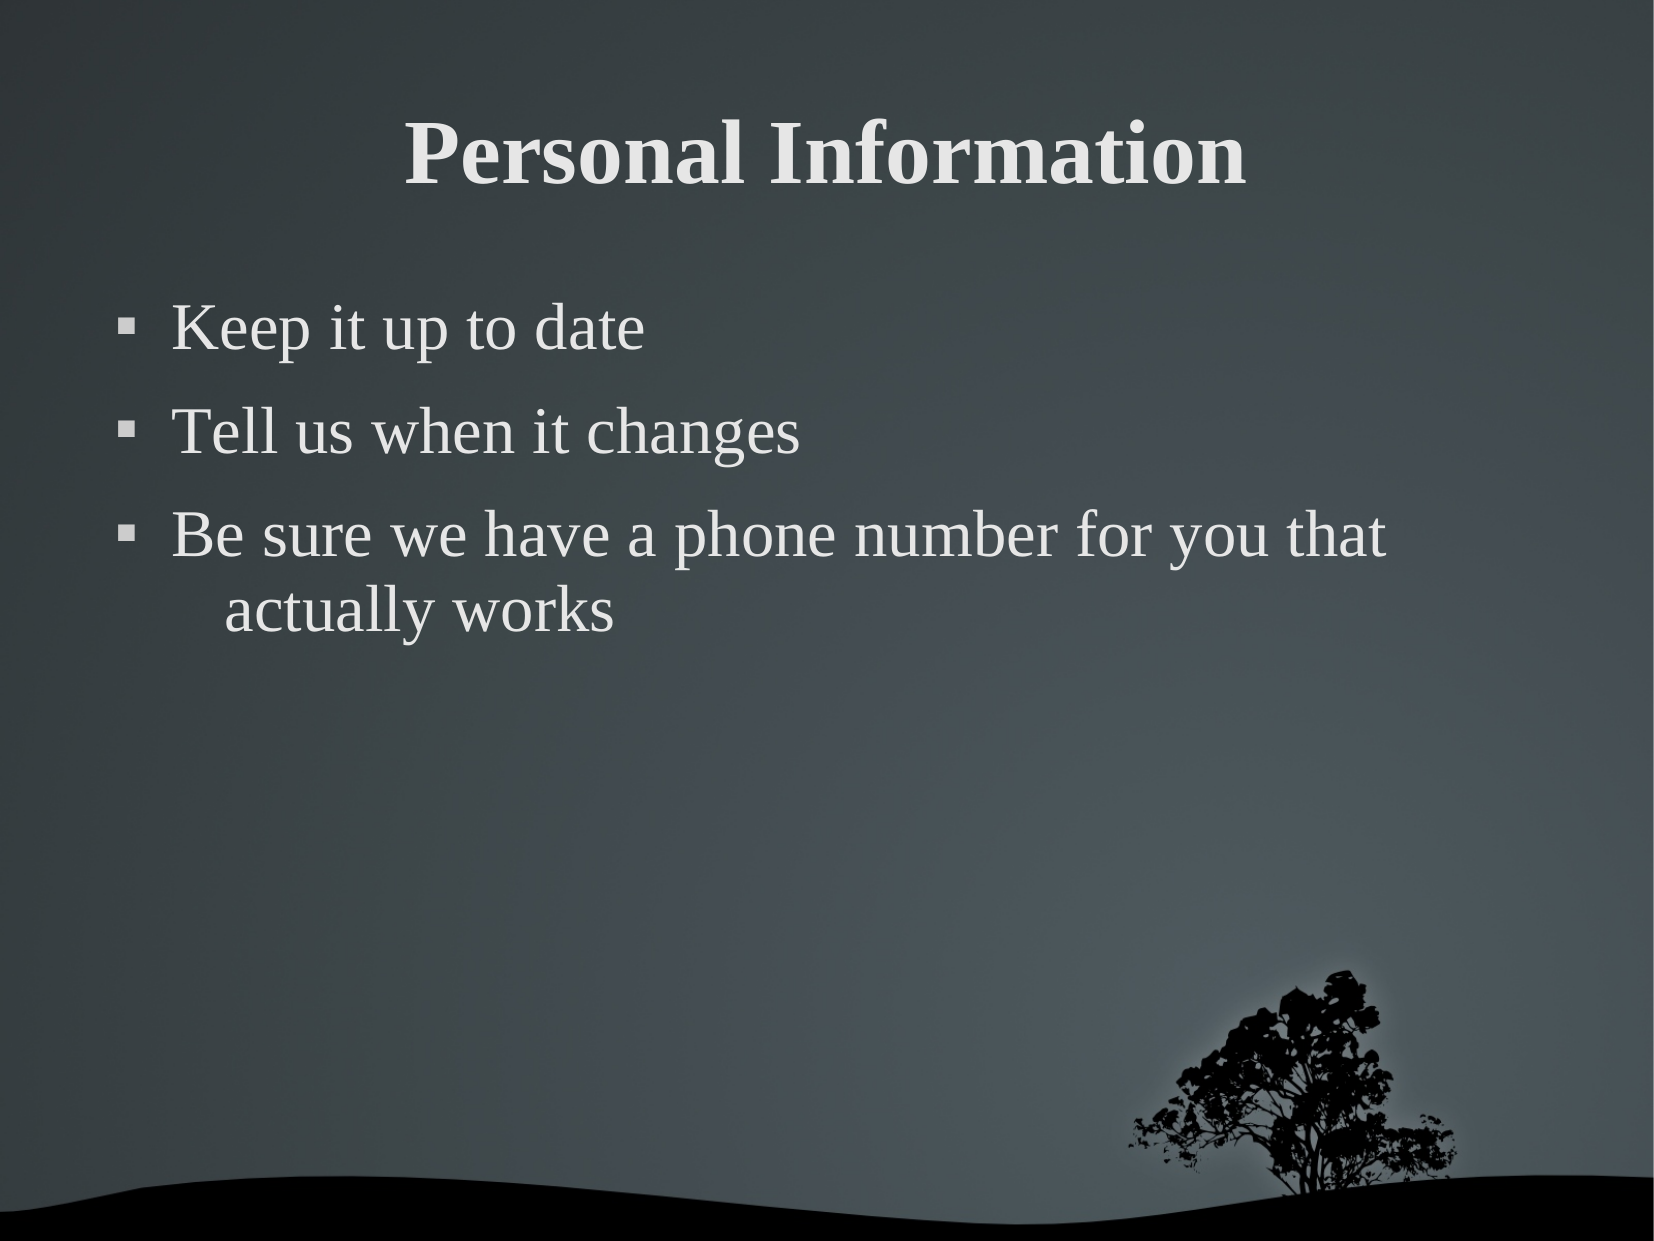

# Personal Information
Keep it up to date
Tell us when it changes
Be sure we have a phone number for you that actually works